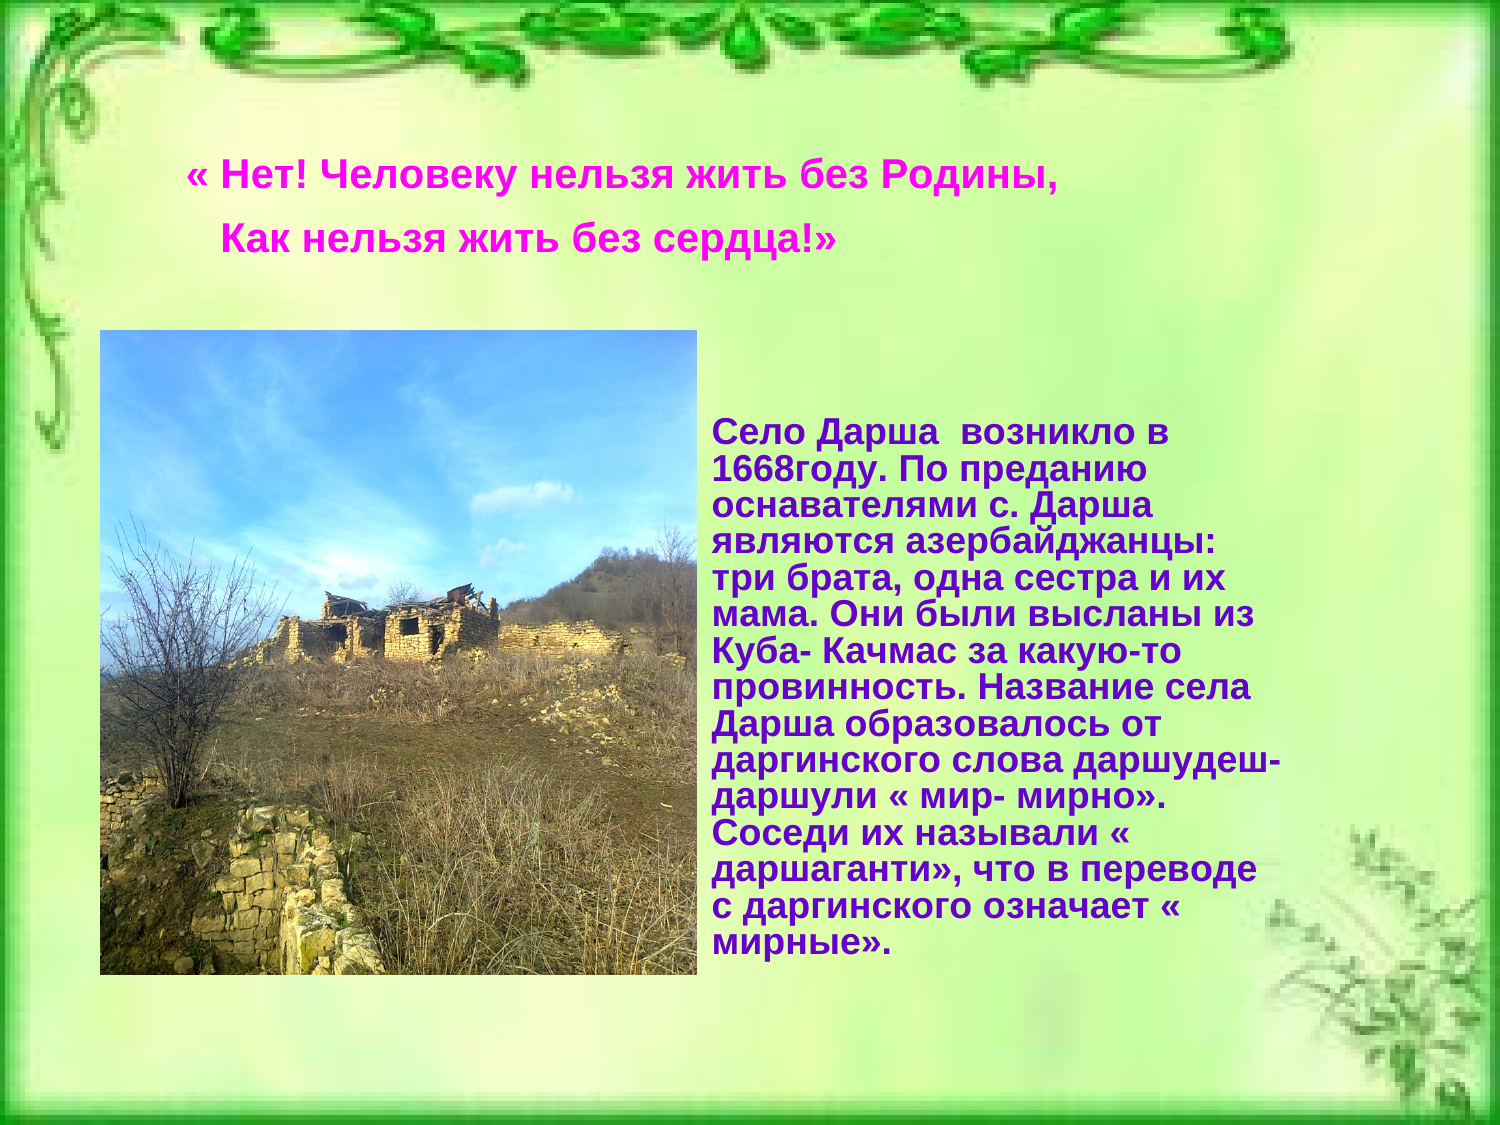

« Нет! Человеку нельзя жить без Родины,
 Как нельзя жить без сердца!»
Село Дарша возникло в 1668году. По преданию оснавателями с. Дарша являются азербайджанцы: три брата, одна сестра и их мама. Они были высланы из Куба- Качмас за какую-то провинность. Название села Дарша образовалось от даргинского слова даршудеш- даршули « мир- мирно». Соседи их называли « даршаганти», что в переводе с даргинского означает « мирные».